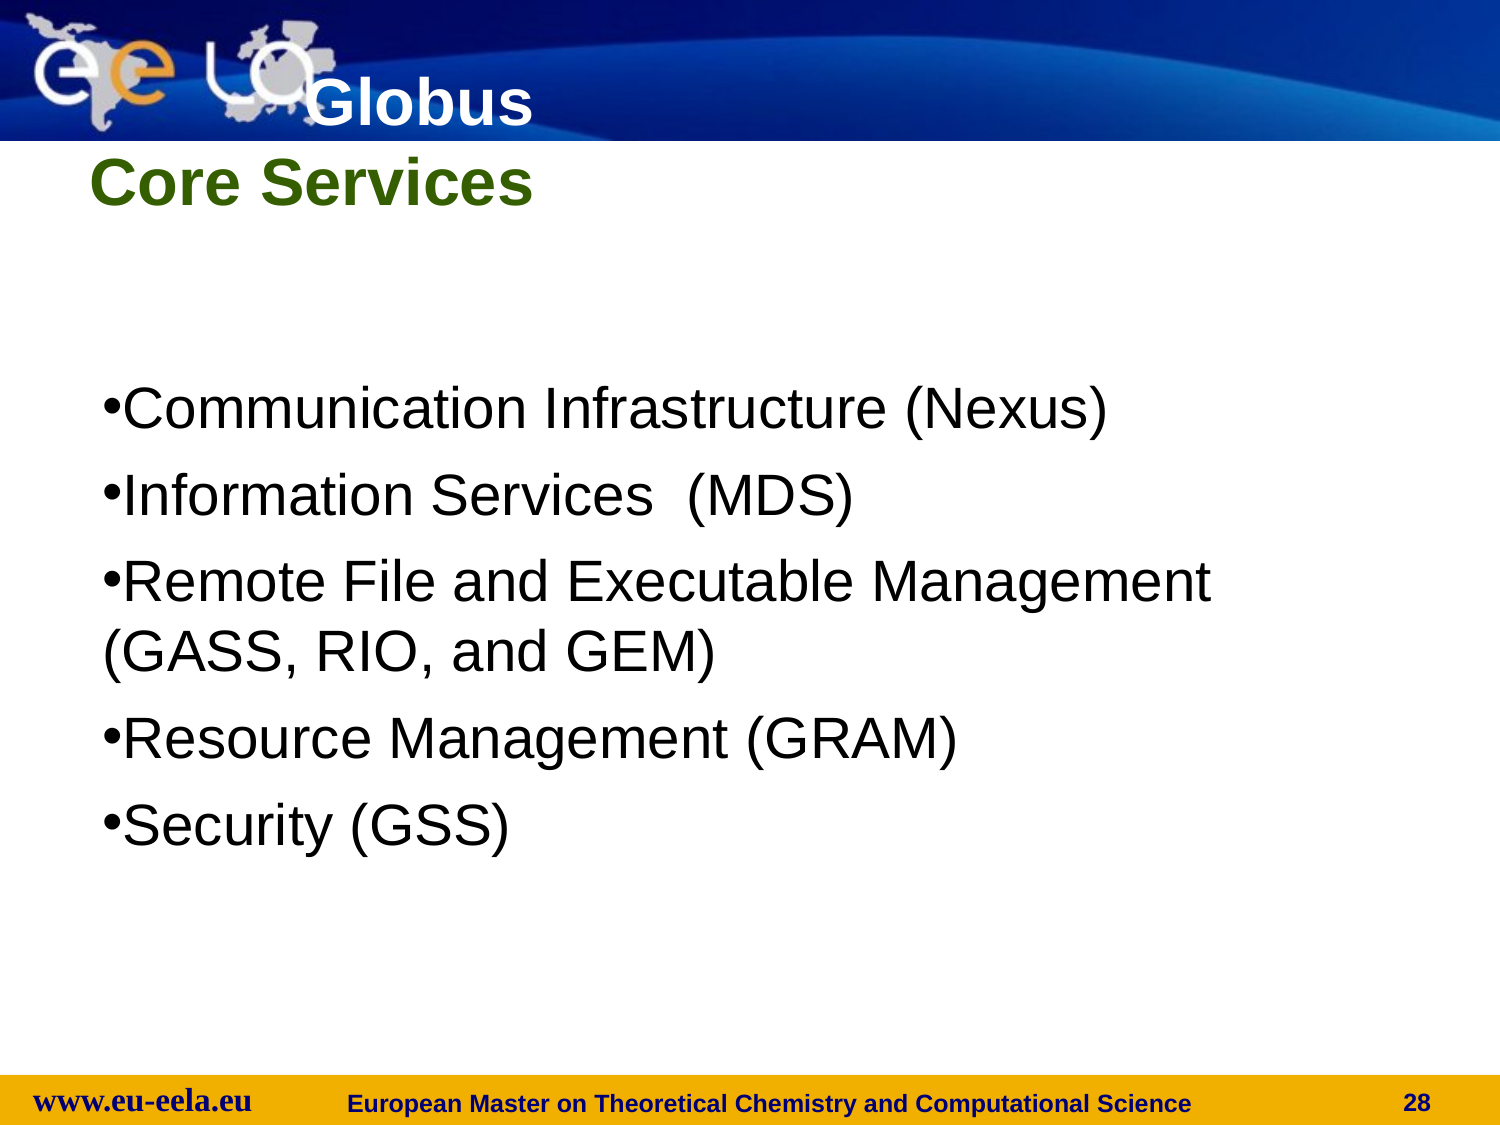

# Globus Core Services
Communication Infrastructure (Nexus)
Information Services (MDS)
Remote File and Executable Management (GASS, RIO, and GEM)
Resource Management (GRAM)
Security (GSS)
European Master on Theoretical Chemistry and Computational Science